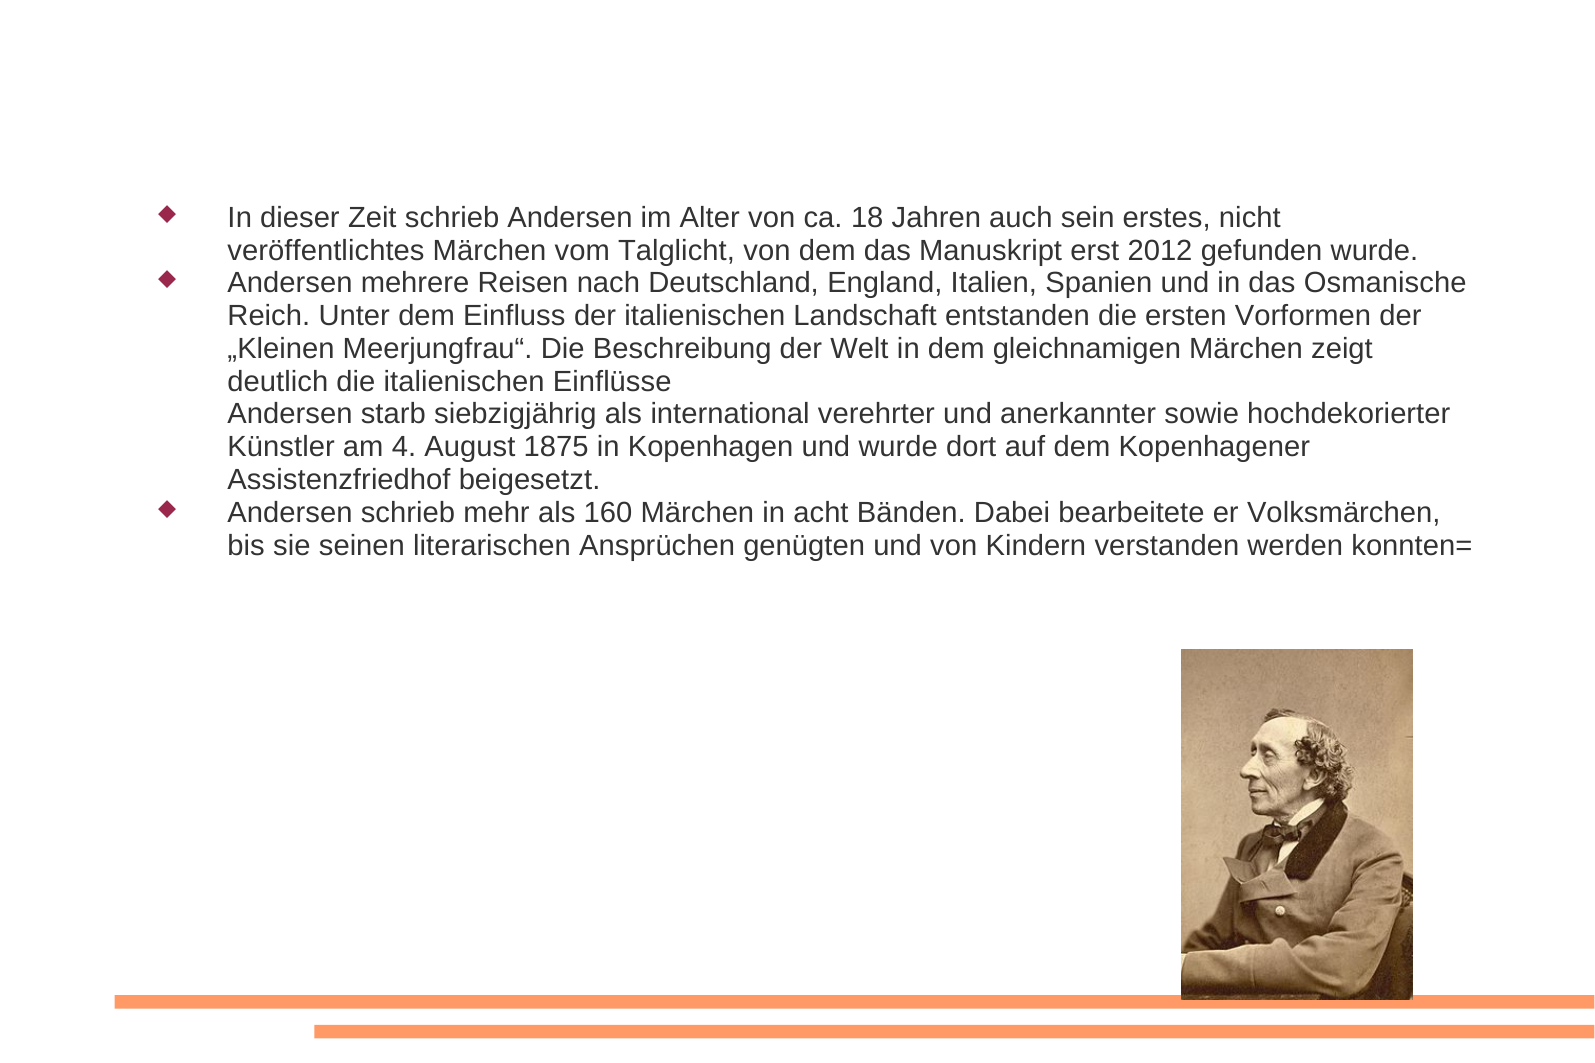

# In dieser Zeit schrieb Andersen im Alter von ca. 18 Jahren auch sein erstes, nicht veröffentlichtes Märchen vom Talglicht, von dem das Manuskript erst 2012 gefunden wurde.
Andersen mehrere Reisen nach Deutschland, England, Italien, Spanien und in das Osmanische Reich. Unter dem Einfluss der italienischen Landschaft entstanden die ersten Vorformen der „Kleinen Meerjungfrau“. Die Beschreibung der Welt in dem gleichnamigen Märchen zeigt deutlich die italienischen Einflüsse
Andersen starb siebzigjährig als international verehrter und anerkannter sowie hochdekorierter Künstler am 4. August 1875 in Kopenhagen und wurde dort auf dem Kopenhagener Assistenzfriedhof beigesetzt.
Andersen schrieb mehr als 160 Märchen in acht Bänden. Dabei bearbeitete er Volksmärchen, bis sie seinen literarischen Ansprüchen genügten und von Kindern verstanden werden konnten=